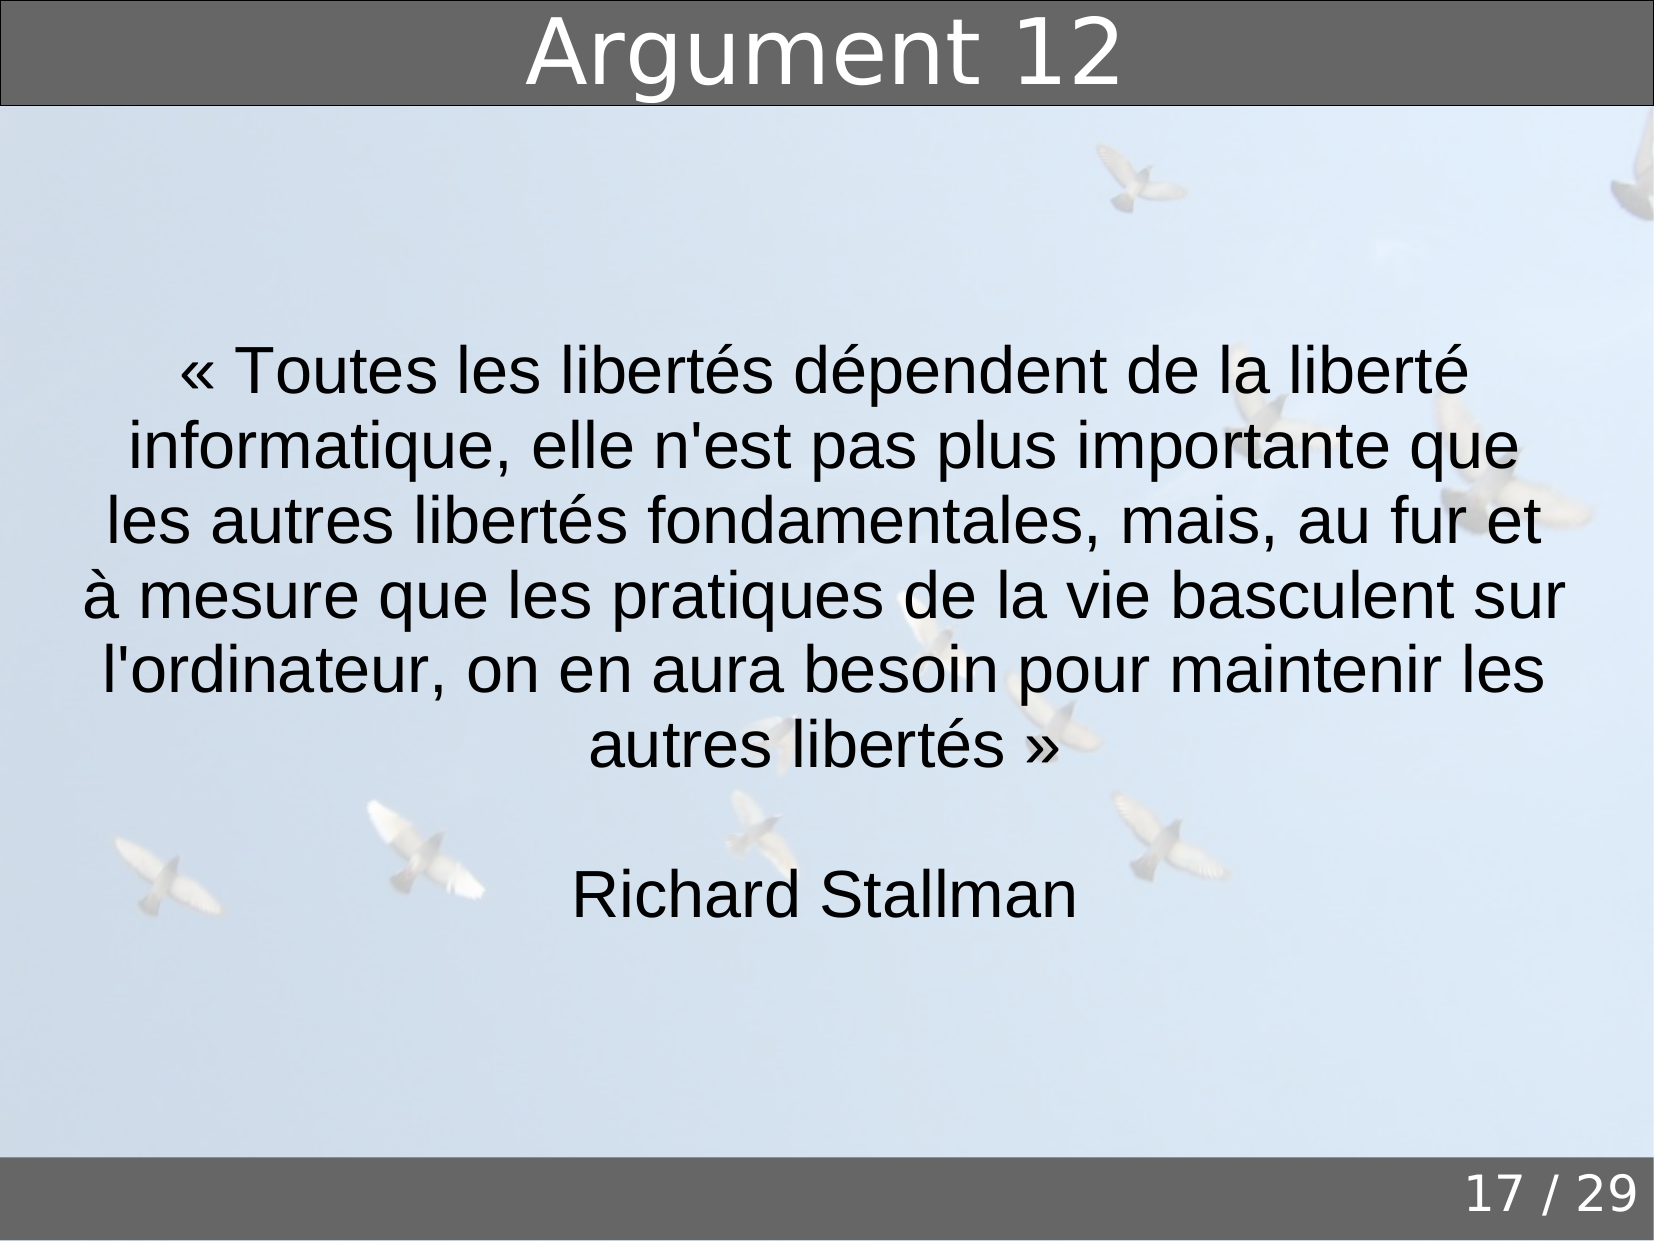

# Argument 12
« Toutes les libertés dépendent de la liberté informatique, elle n'est pas plus importante que les autres libertés fondamentales, mais, au fur et à mesure que les pratiques de la vie basculent sur l'ordinateur, on en aura besoin pour maintenir les autres libertés »
Richard Stallman